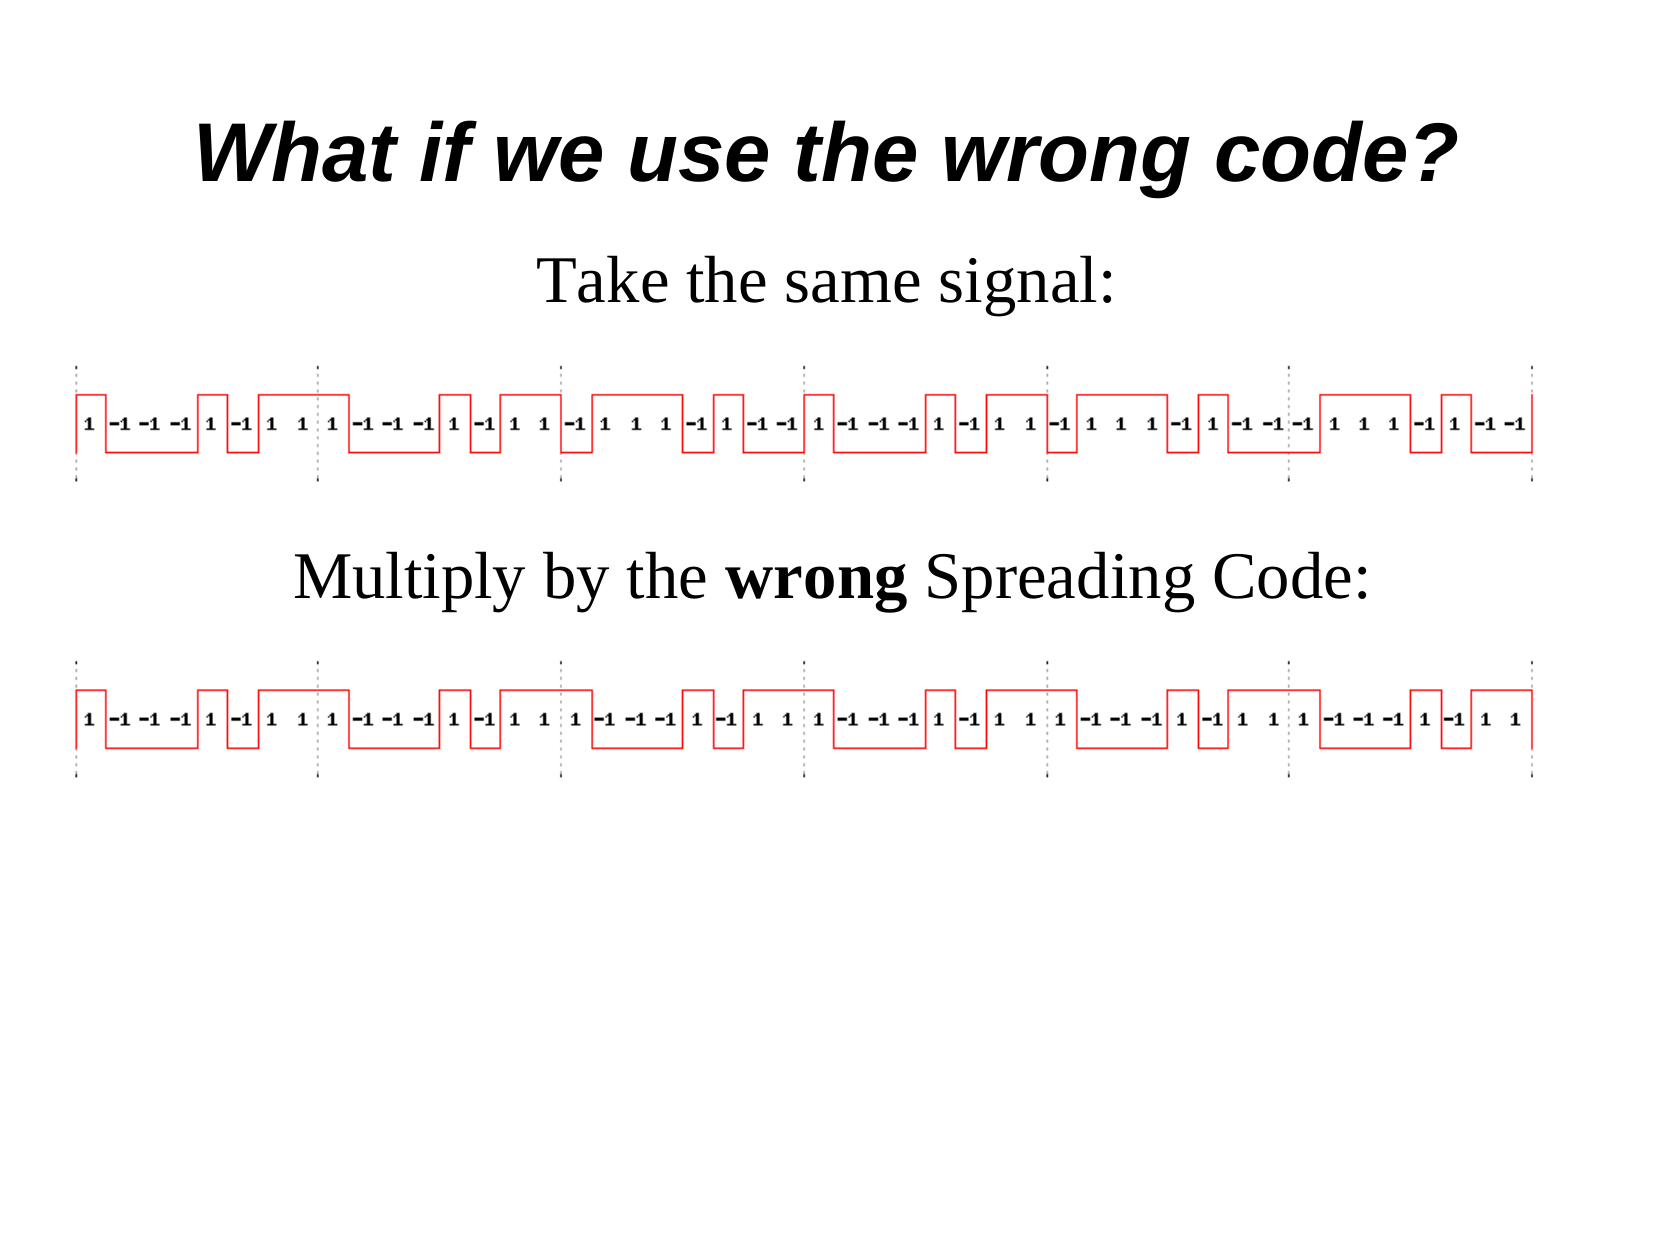

# What if we use the wrong code?
Take the same signal:
Multiply by the wrong Spreading Code: